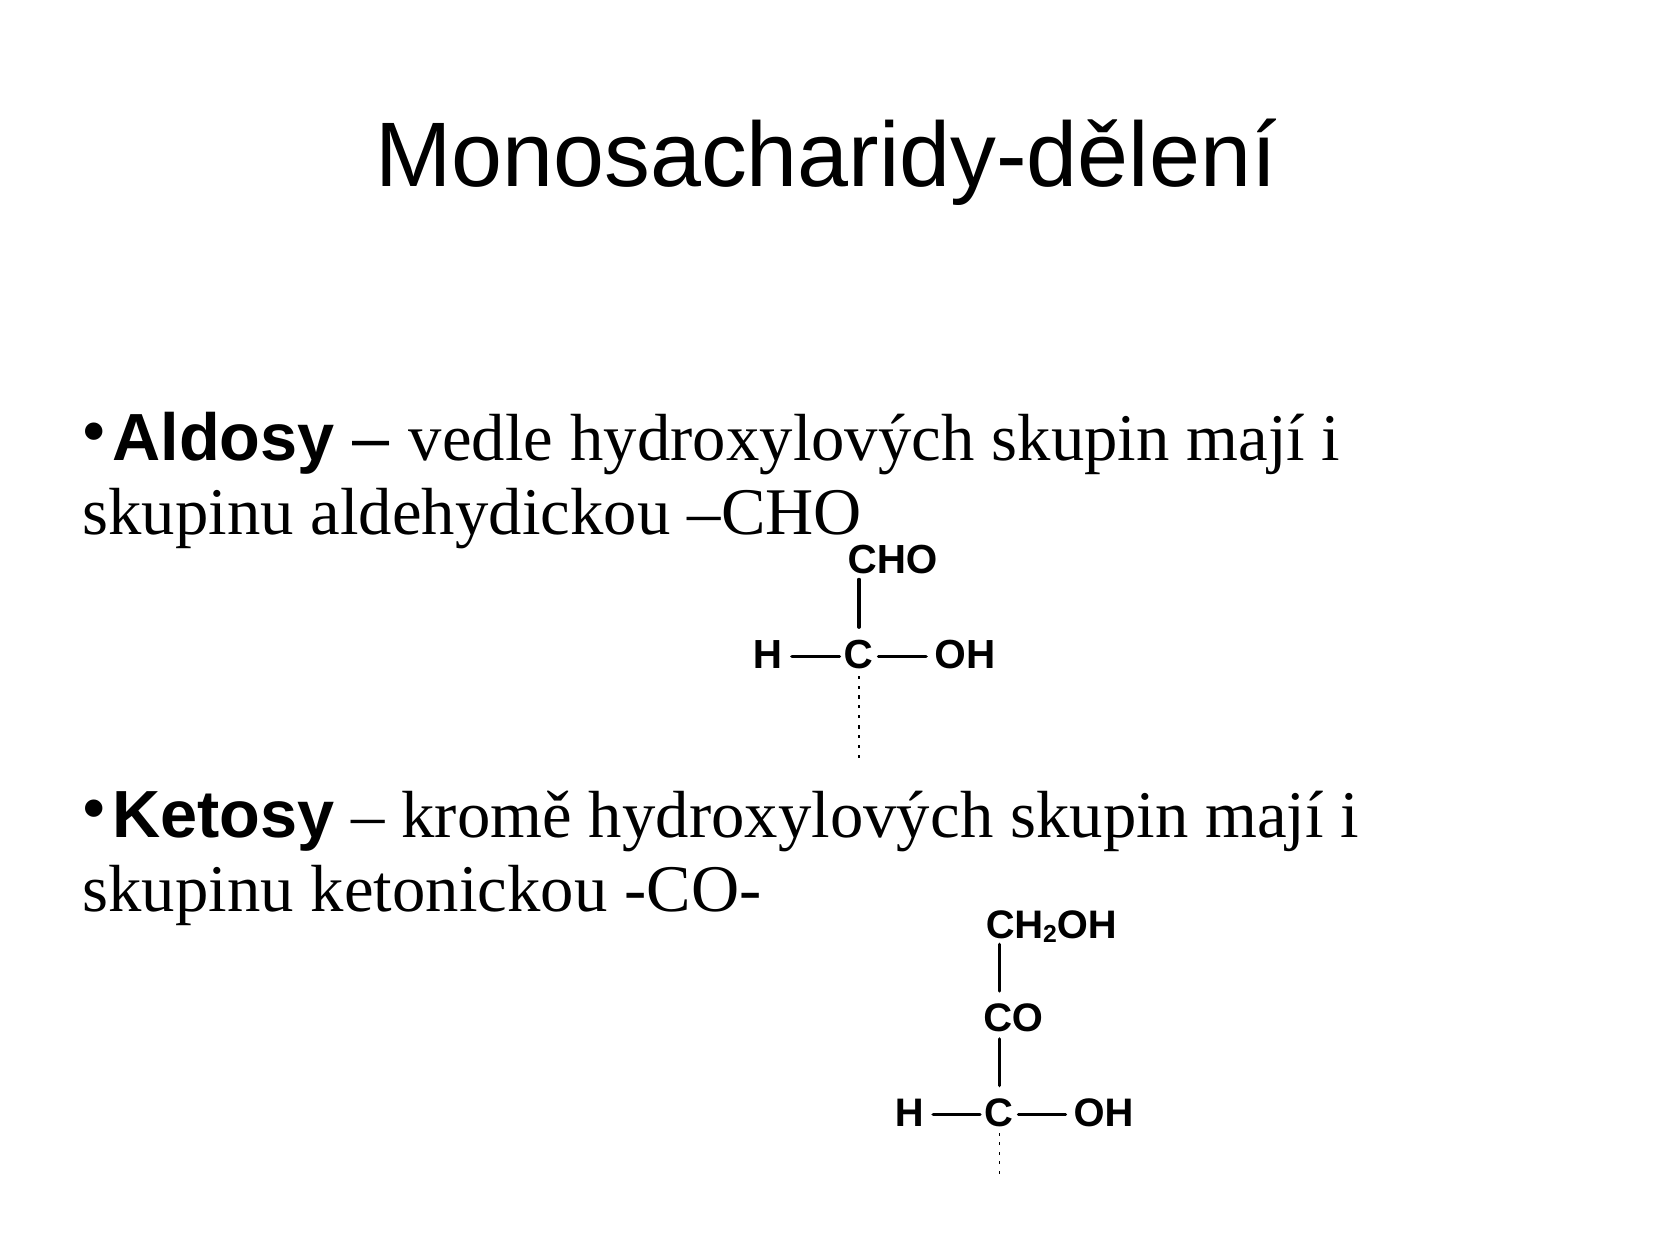

# Monosacharidy-dělení
Aldosy – vedle hydroxylových skupin mají i skupinu aldehydickou –CHO
Ketosy – kromě hydroxylových skupin mají i skupinu ketonickou -CO-